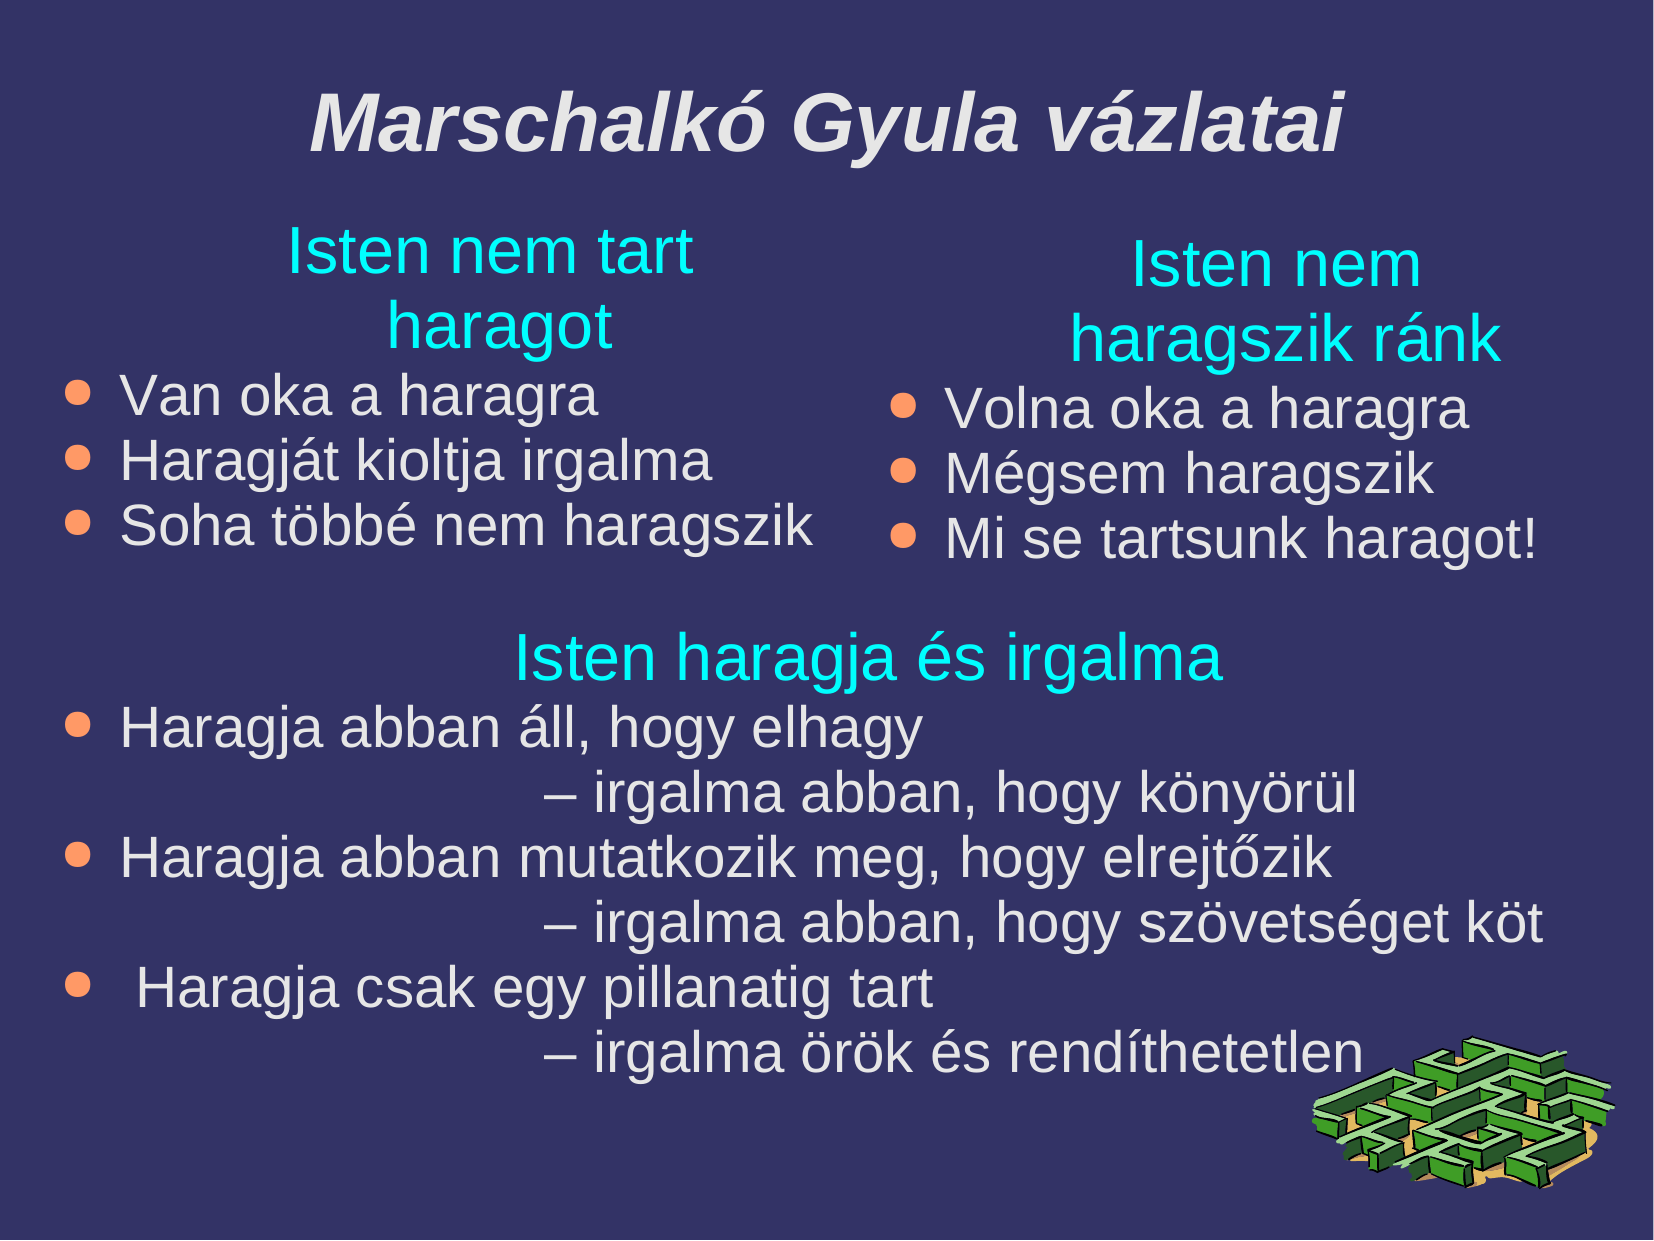

# Marschalkó Gyula vázlatai
Isten nem tart
haragot
Van oka a haragra
Haragját kioltja irgalma
Soha többé nem haragszik
Isten nem
haragszik ránk
Volna oka a haragra
Mégsem haragszik
Mi se tartsunk haragot!
Isten haragja és irgalma
Haragja abban áll, hogy elhagy
			– irgalma abban, hogy könyörül
Haragja abban mutatkozik meg, hogy elrejtőzik
			– irgalma abban, hogy szövetséget köt
 Haragja csak egy pillanatig tart
			– irgalma örök és rendíthetetlen